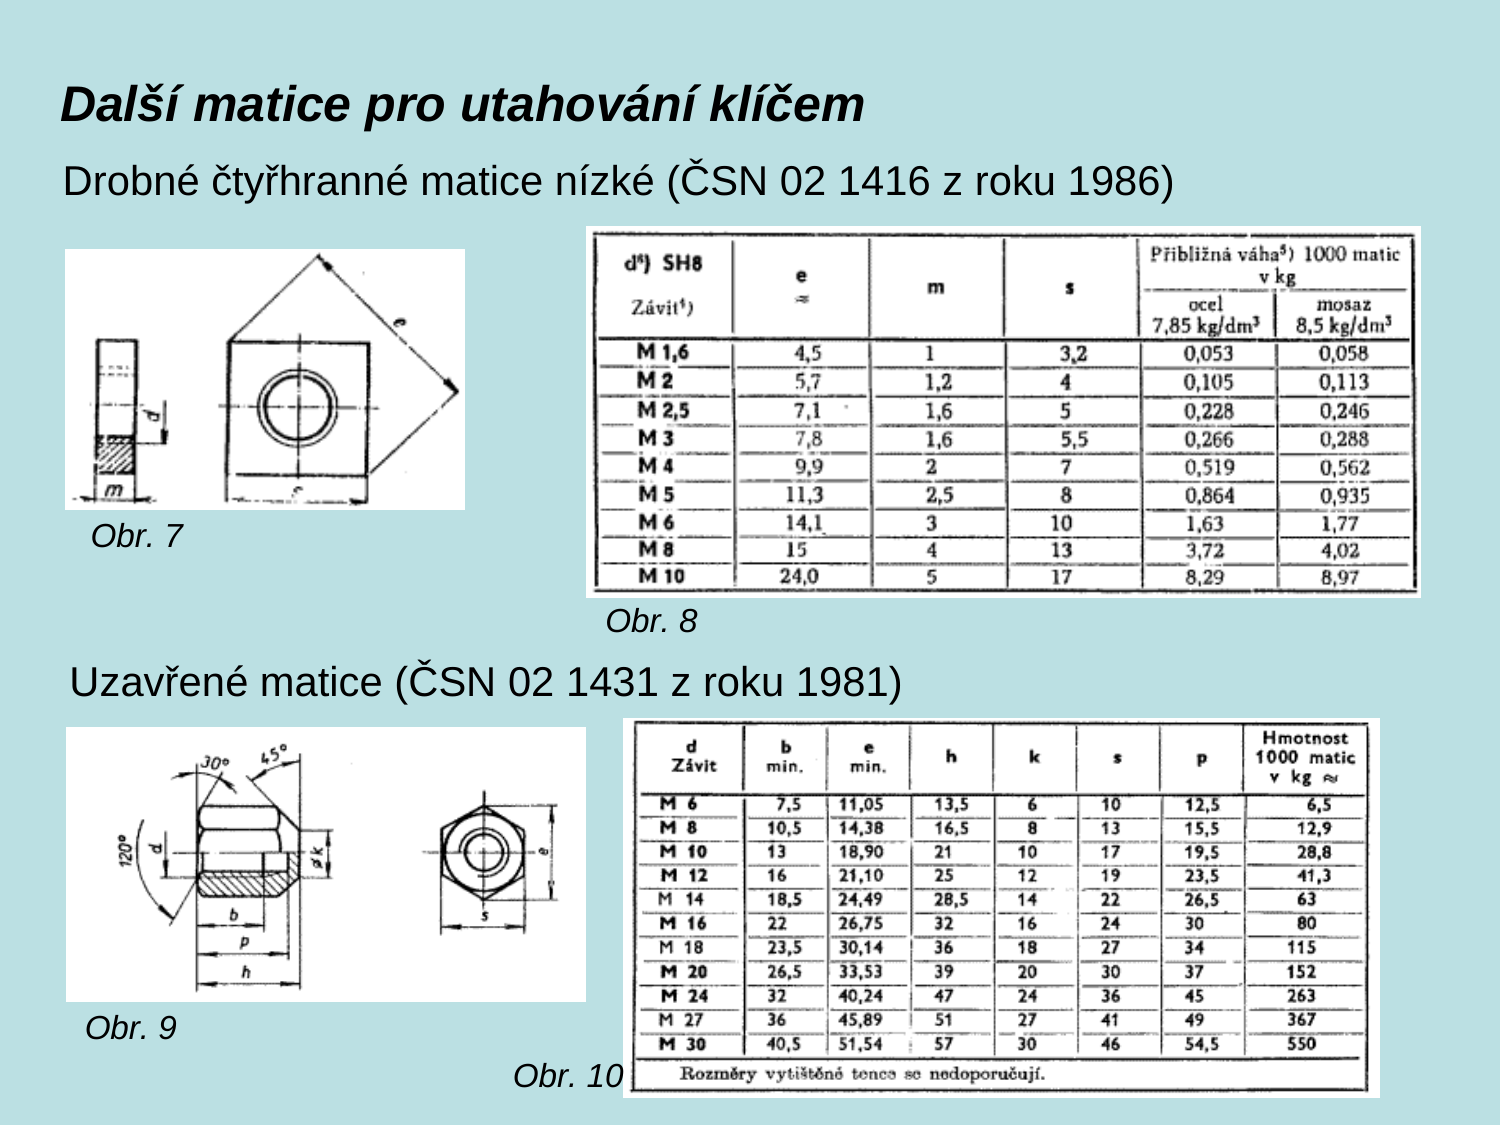

Další matice pro utahování klíčem
Drobné čtyřhranné matice nízké (ČSN 02 1416 z roku 1986)
Obr. 7
Obr. 8
Uzavřené matice (ČSN 02 1431 z roku 1981)
Obr. 9
Obr. 10